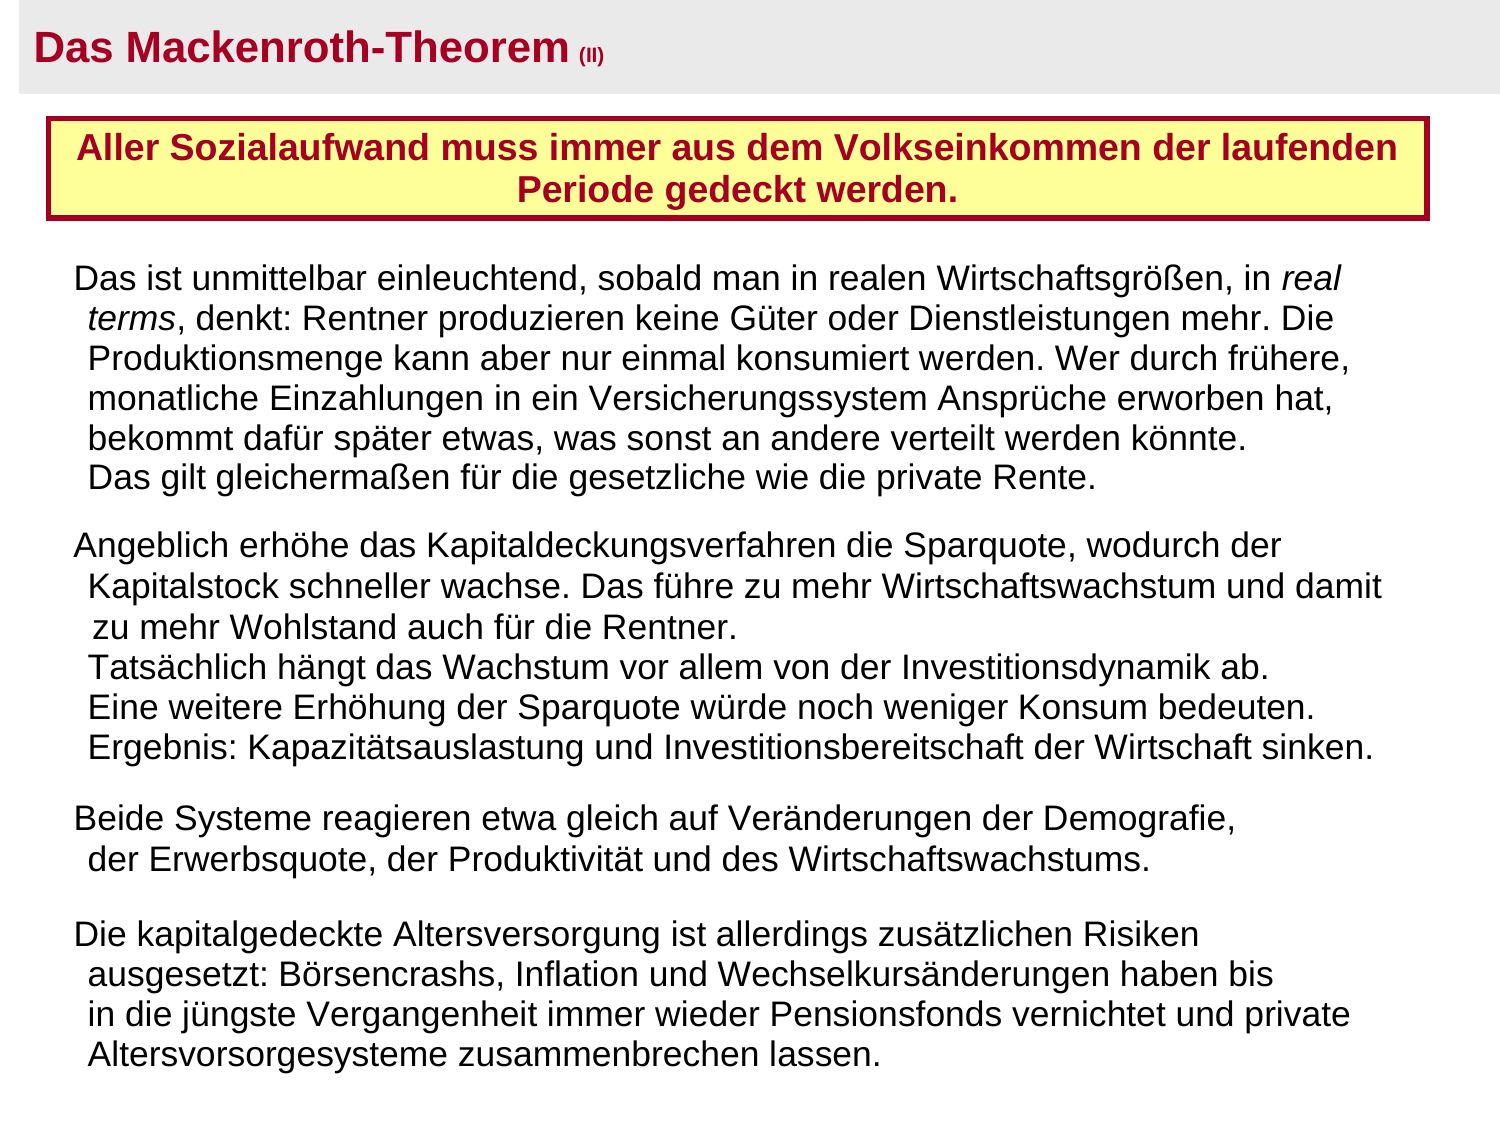

Das Mackenroth-Theorem (II)
Aller Sozialaufwand muss immer aus dem Volkseinkommen der laufenden Periode gedeckt werden.
 Das ist unmittelbar einleuchtend, sobald man in realen Wirtschaftsgrößen, in real
 terms, denkt: Rentner produzieren keine Güter oder Dienstleistungen mehr. Die
 Produktionsmenge kann aber nur einmal konsumiert werden. Wer durch frühere,
 monatliche Einzahlungen in ein Versicherungssystem Ansprüche erworben hat,
 bekommt dafür später etwas, was sonst an andere verteilt werden könnte.
 Das gilt gleichermaßen für die gesetzliche wie die private Rente.
 Angeblich erhöhe das Kapitaldeckungsverfahren die Sparquote, wodurch der
 Kapitalstock schneller wachse. Das führe zu mehr Wirtschaftswachstum und damit
 zu mehr Wohlstand auch für die Rentner.
 Tatsächlich hängt das Wachstum vor allem von der Investitionsdynamik ab.
 Eine weitere Erhöhung der Sparquote würde noch weniger Konsum bedeuten.
 Ergebnis: Kapazitätsauslastung und Investitionsbereitschaft der Wirtschaft sinken.
 Beide Systeme reagieren etwa gleich auf Veränderungen der Demografie,
 der Erwerbsquote, der Produktivität und des Wirtschaftswachstums.
 Die kapitalgedeckte Altersversorgung ist allerdings zusätzlichen Risiken
 ausgesetzt: Börsencrashs, Inflation und Wechselkursänderungen haben bis
 in die jüngste Vergangenheit immer wieder Pensionsfonds vernichtet und private
 Altersvorsorgesysteme zusammenbrechen lassen.
14